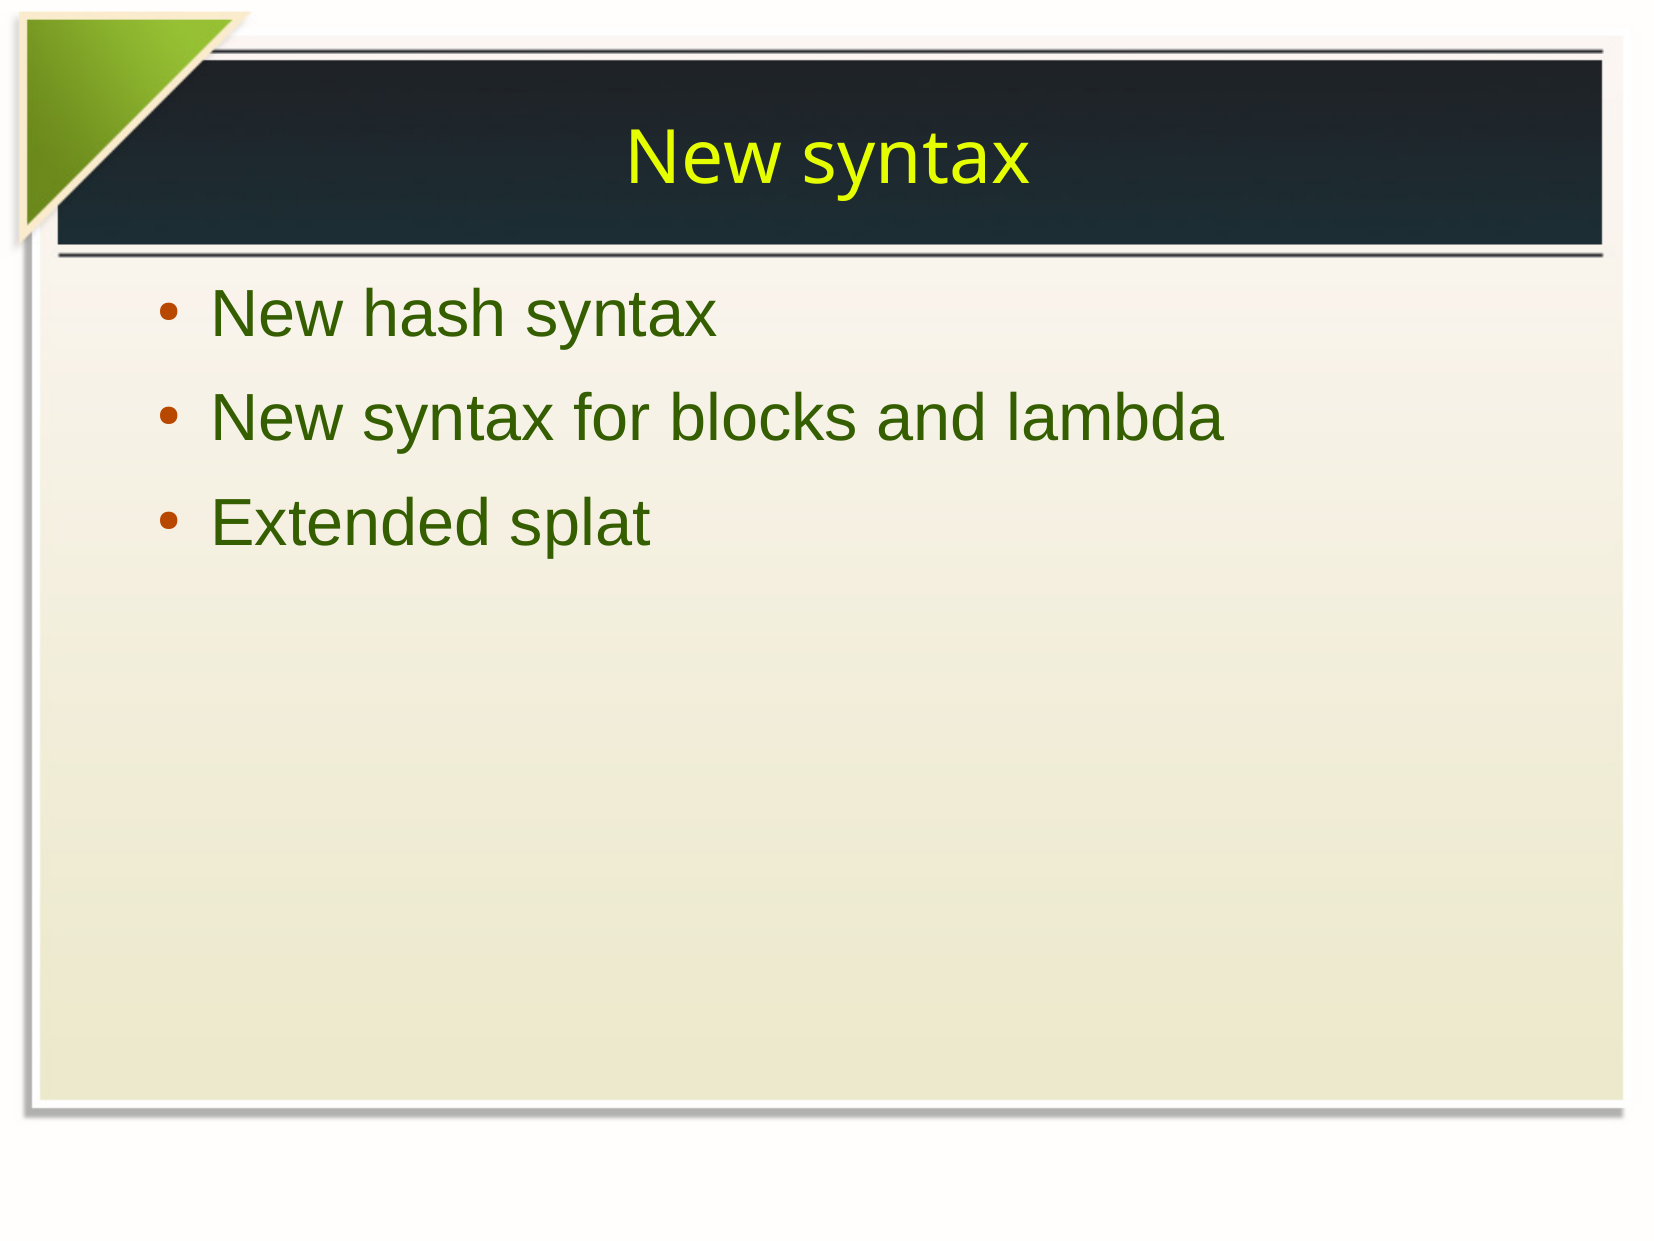

# New syntax
New hash syntax
New syntax for blocks and lambda
Extended splat